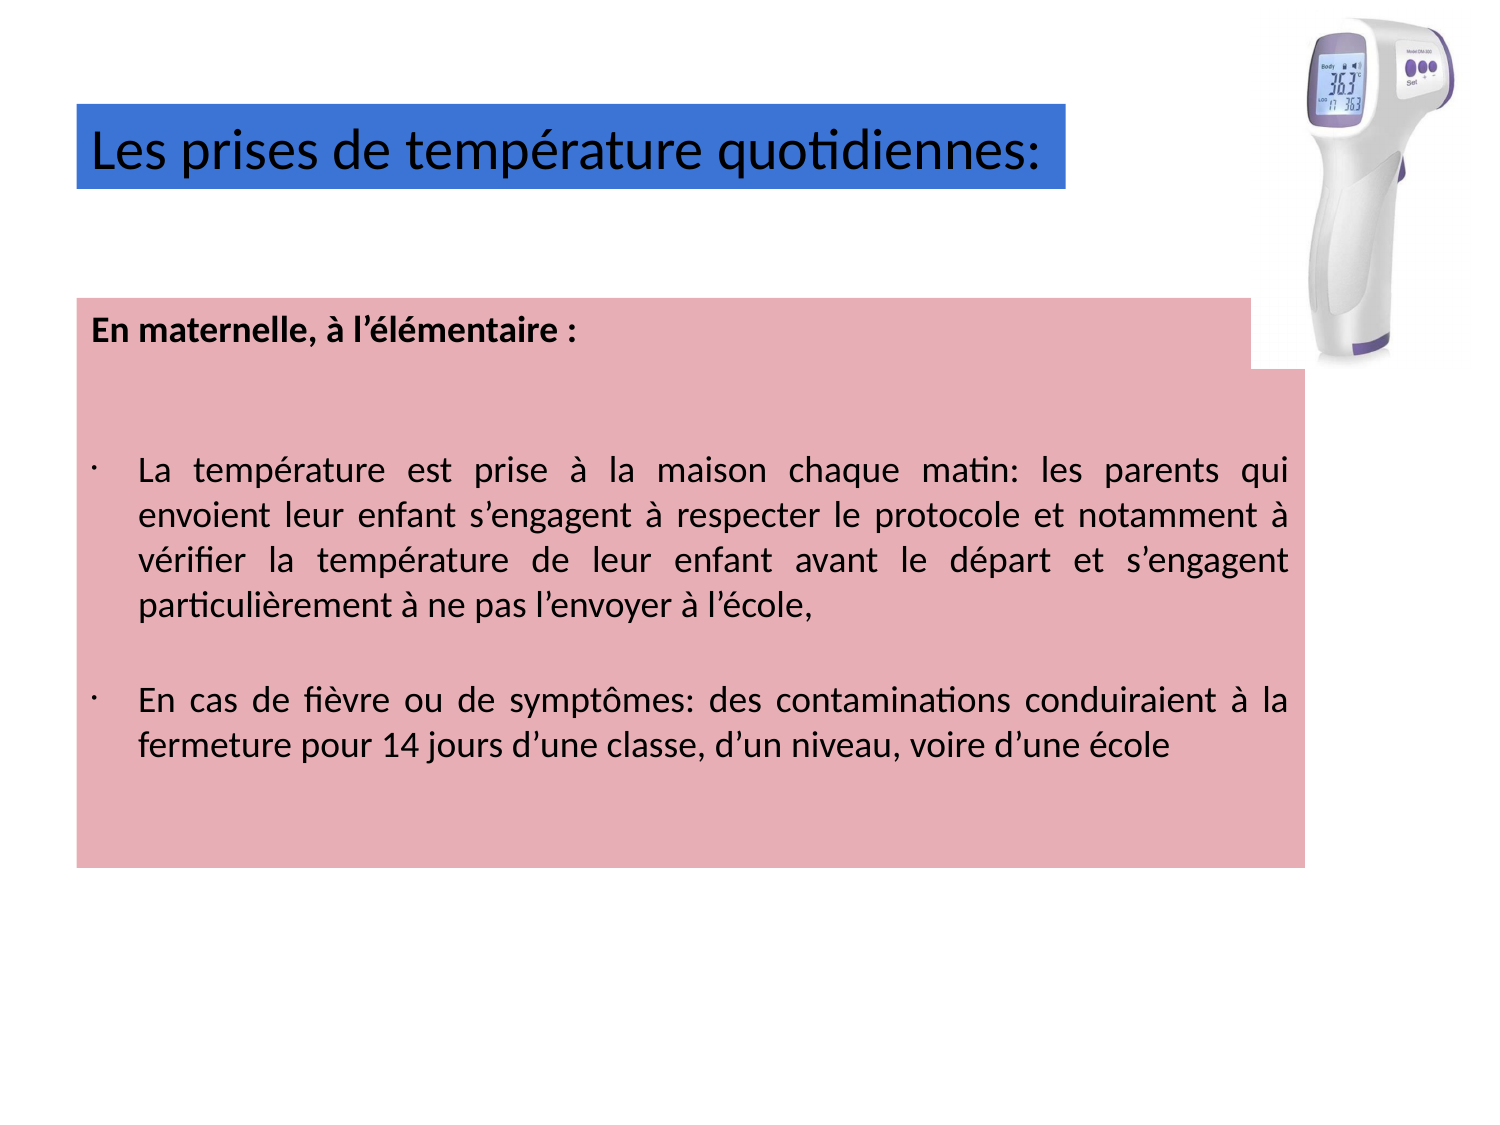

Les prises de température quotidiennes:
En maternelle, à l’élémentaire :
La température est prise à la maison chaque matin: les parents qui envoient leur enfant s’engagent à respecter le protocole et notamment à vérifier la température de leur enfant avant le départ et s’engagent particulièrement à ne pas l’envoyer à l’école,
En cas de fièvre ou de symptômes: des contaminations conduiraient à la fermeture pour 14 jours d’une classe, d’un niveau, voire d’une école